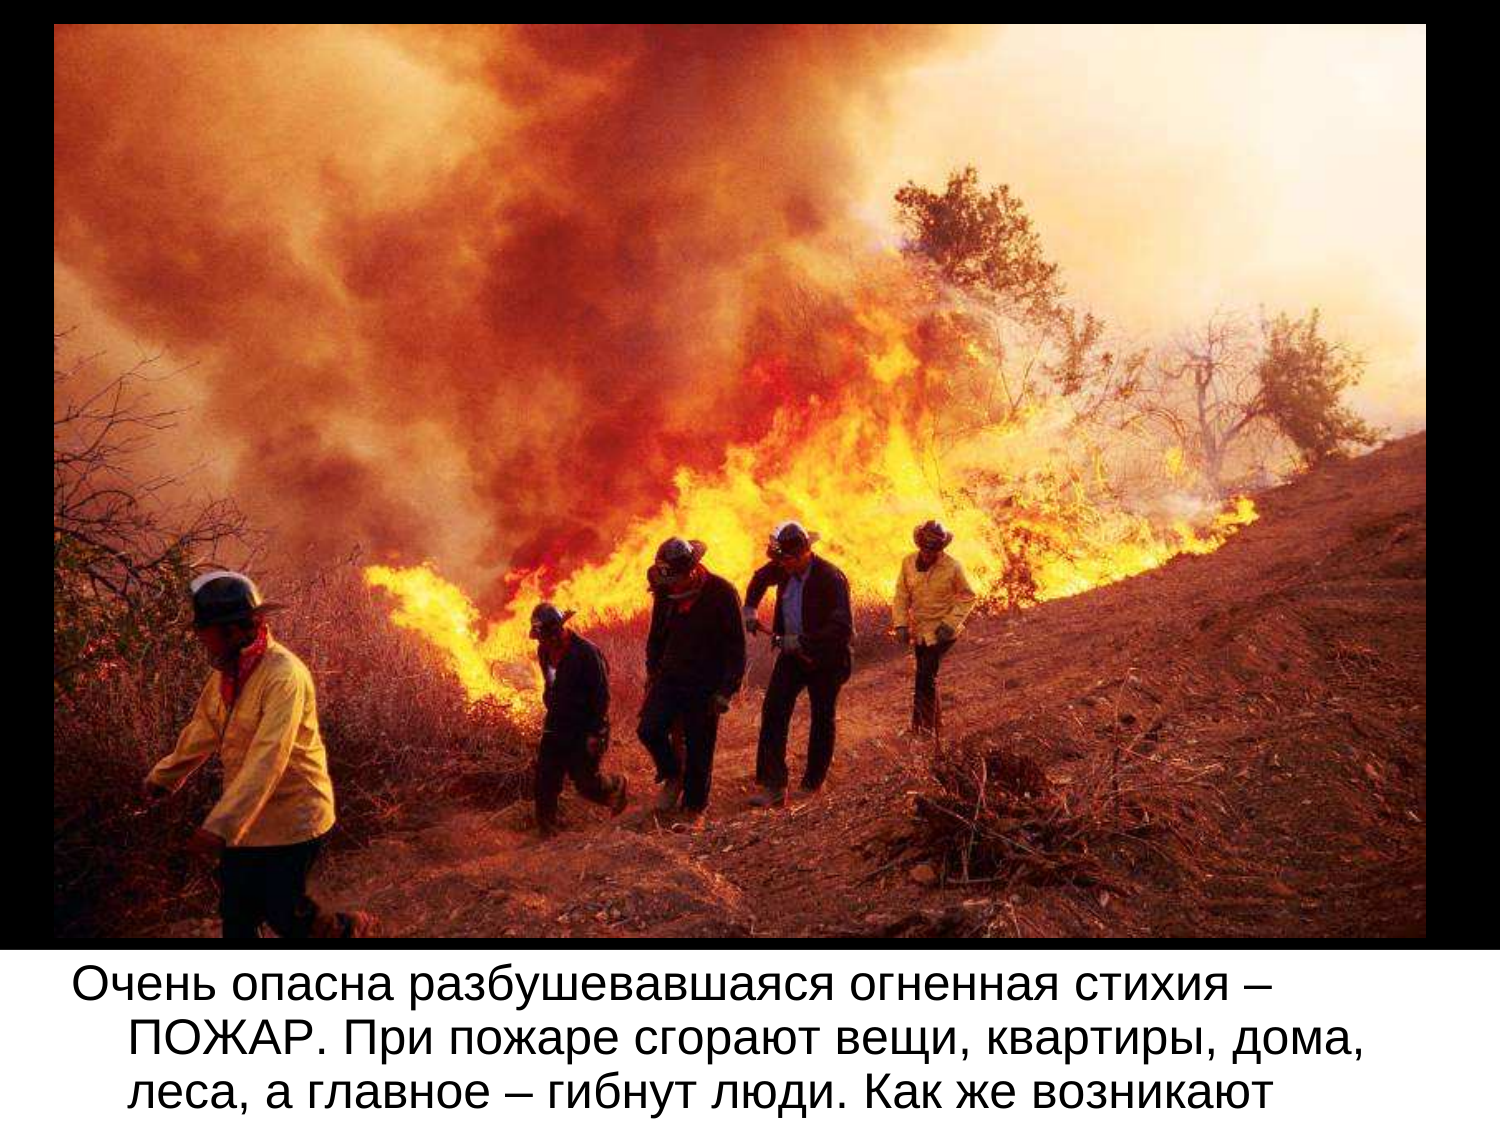

# Очень опасна разбушевавшаяся огненная стихия – ПОЖАР. При пожаре сгорают вещи, квартиры, дома, леса, а главное – гибнут люди. Как же возникают пожары?
Очень опасна разбушевавшаяся огненная стихия – ПОЖАР. При пожаре сгорают вещи, квартиры, дома, леса, а главное – гибнут люди. Как же возникают пожары?